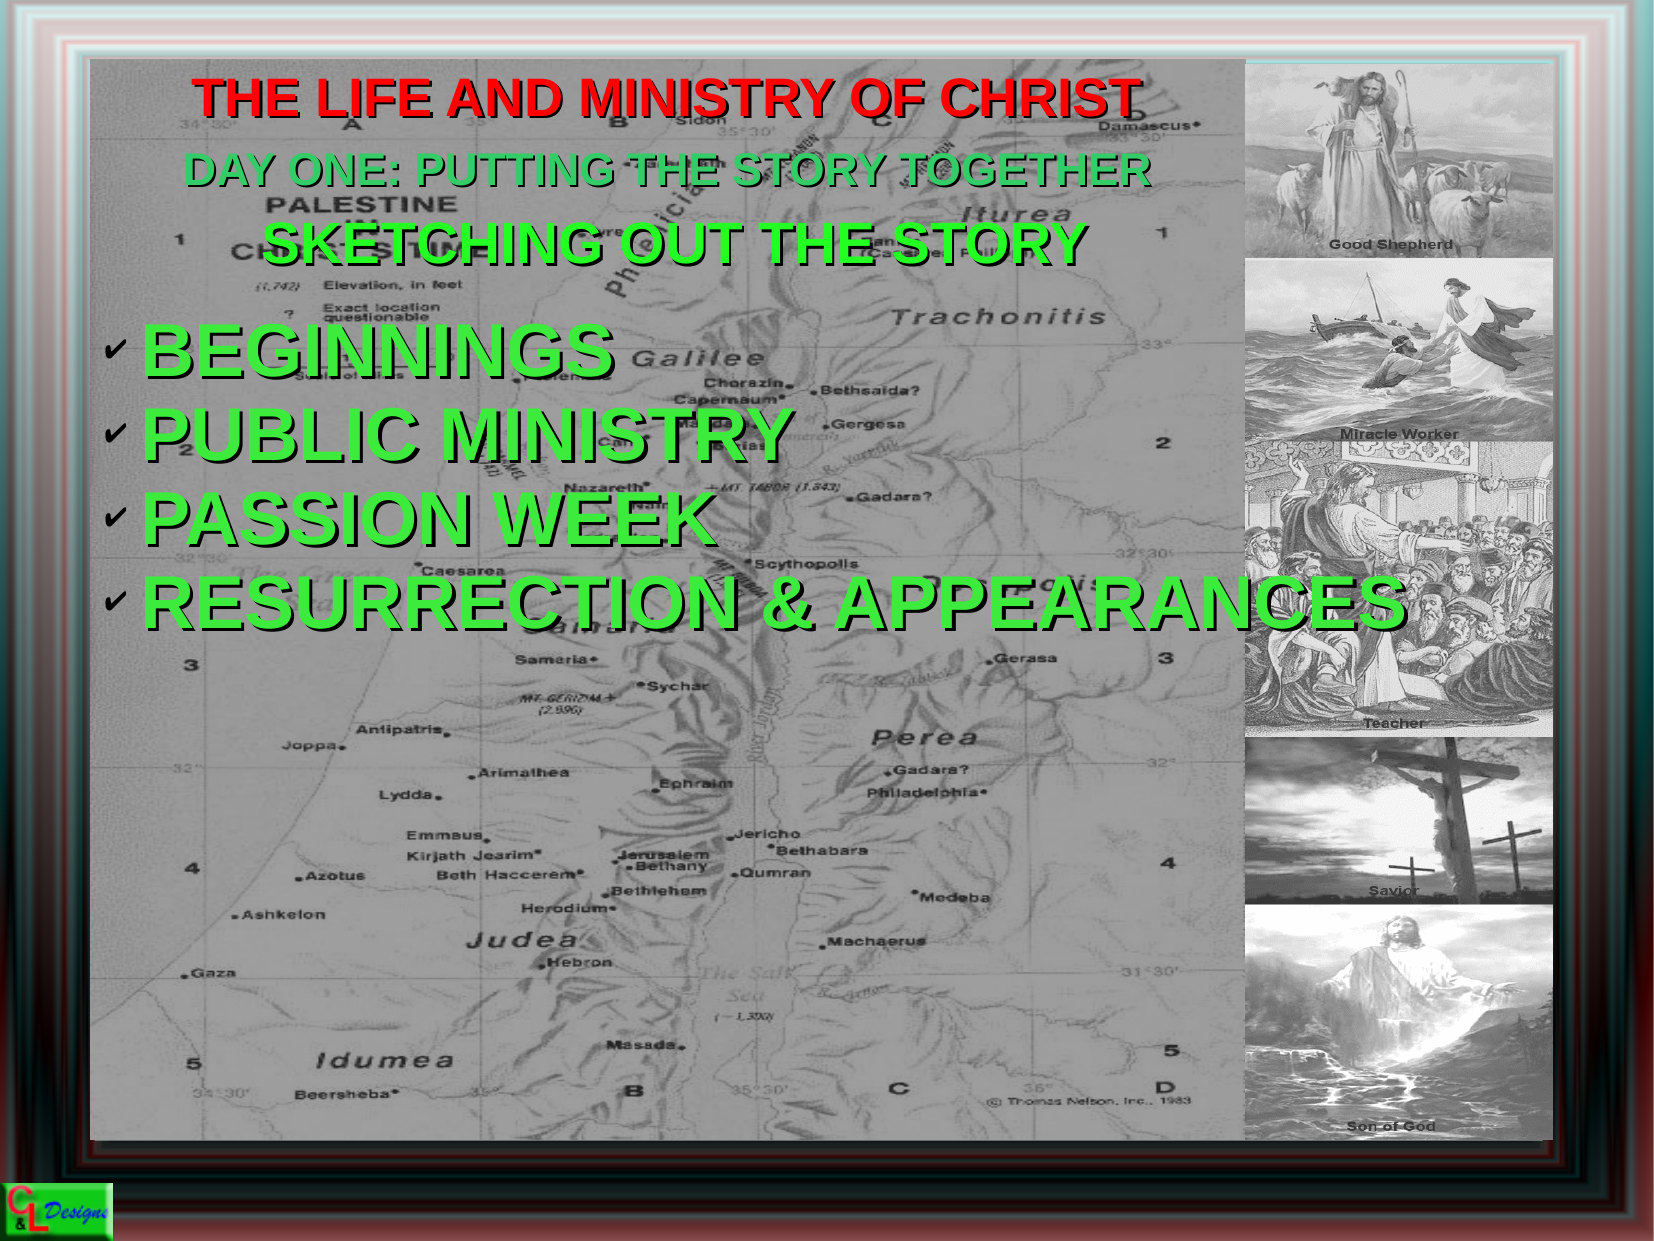

THE LIFE AND MINISTRY OF CHRIST
DAY ONE: PUTTING THE STORY TOGETHER
SKETCHING OUT THE STORY
BEGINNINGS
PUBLIC MINISTRY
PASSION WEEK
RESURRECTION & APPEARANCES